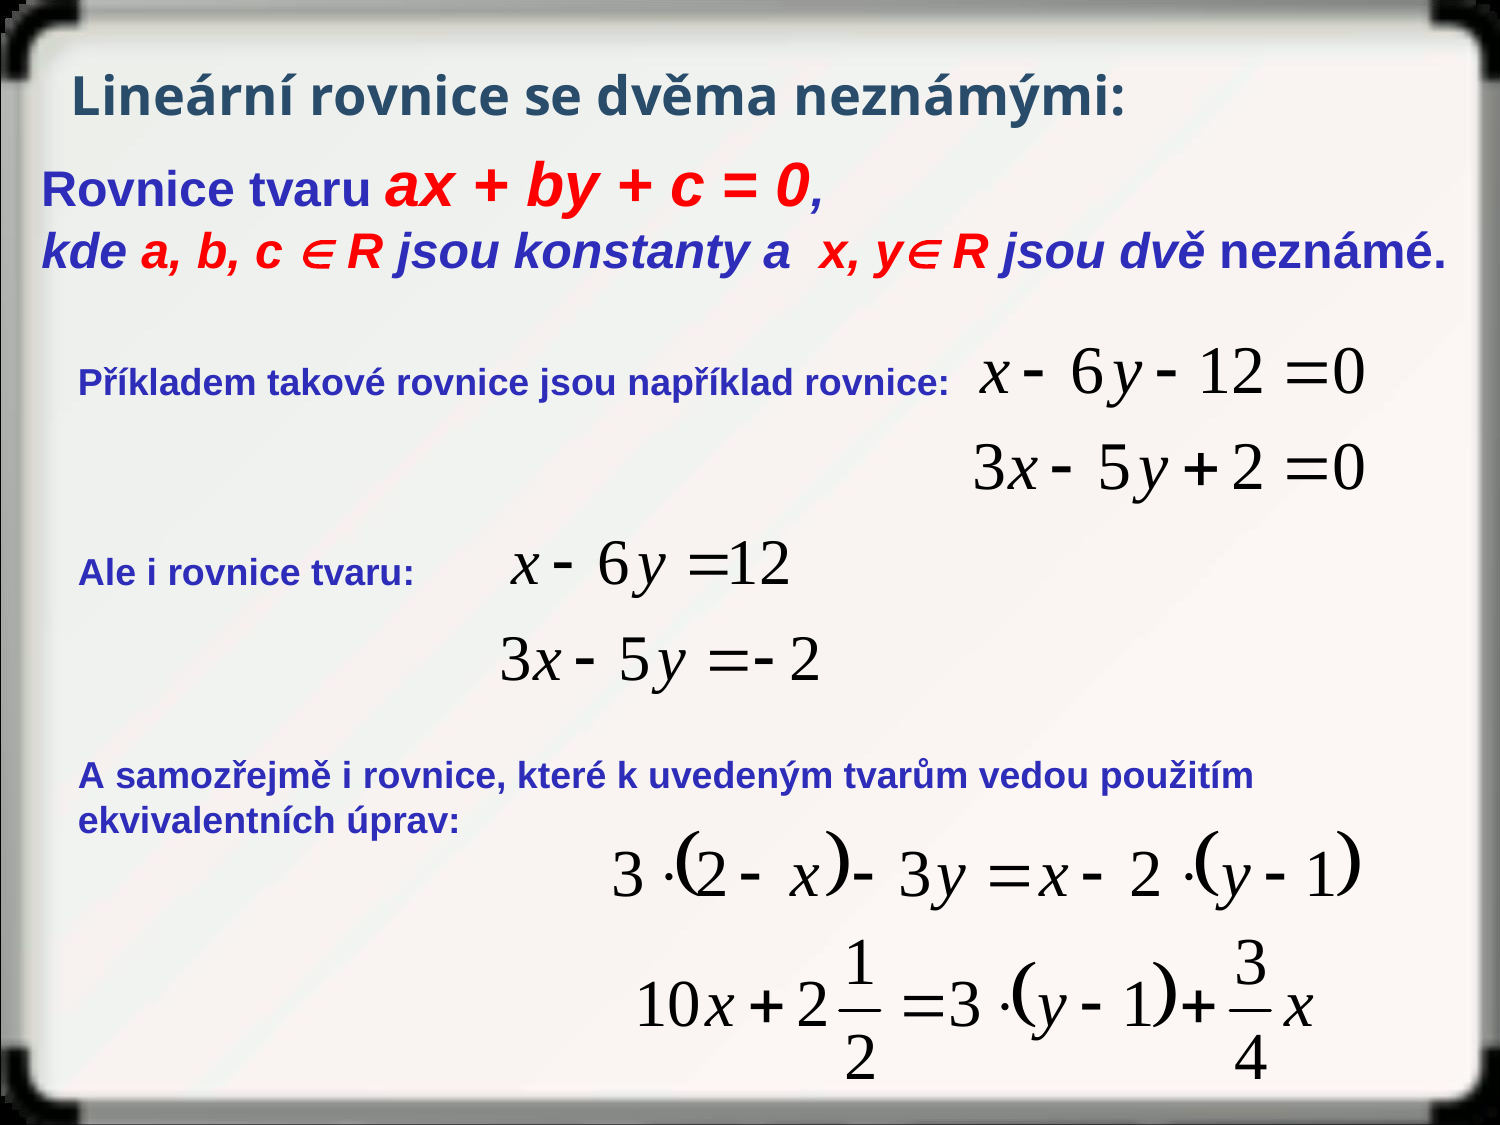

Lineární rovnice se dvěma neznámými:
Rovnice tvaru ax + by + c = 0,
kde a, b, c  R jsou konstanty a x, y R jsou dvě neznámé.
Příkladem takové rovnice jsou například rovnice:
Ale i rovnice tvaru:
A samozřejmě i rovnice, které k uvedeným tvarům vedou použitím ekvivalentních úprav: